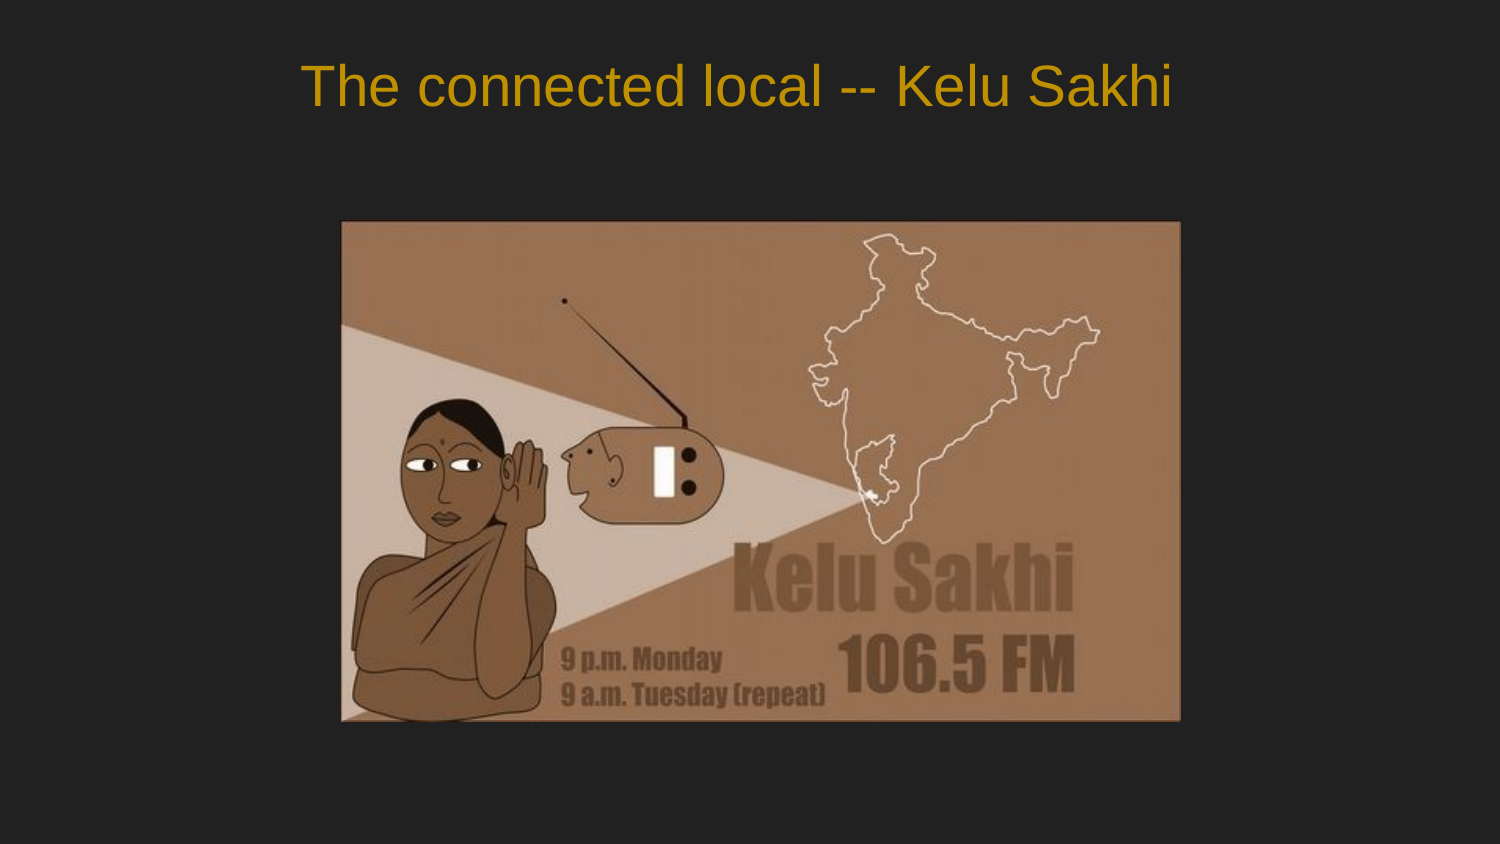

# The connected local -- Kelu Sakhi